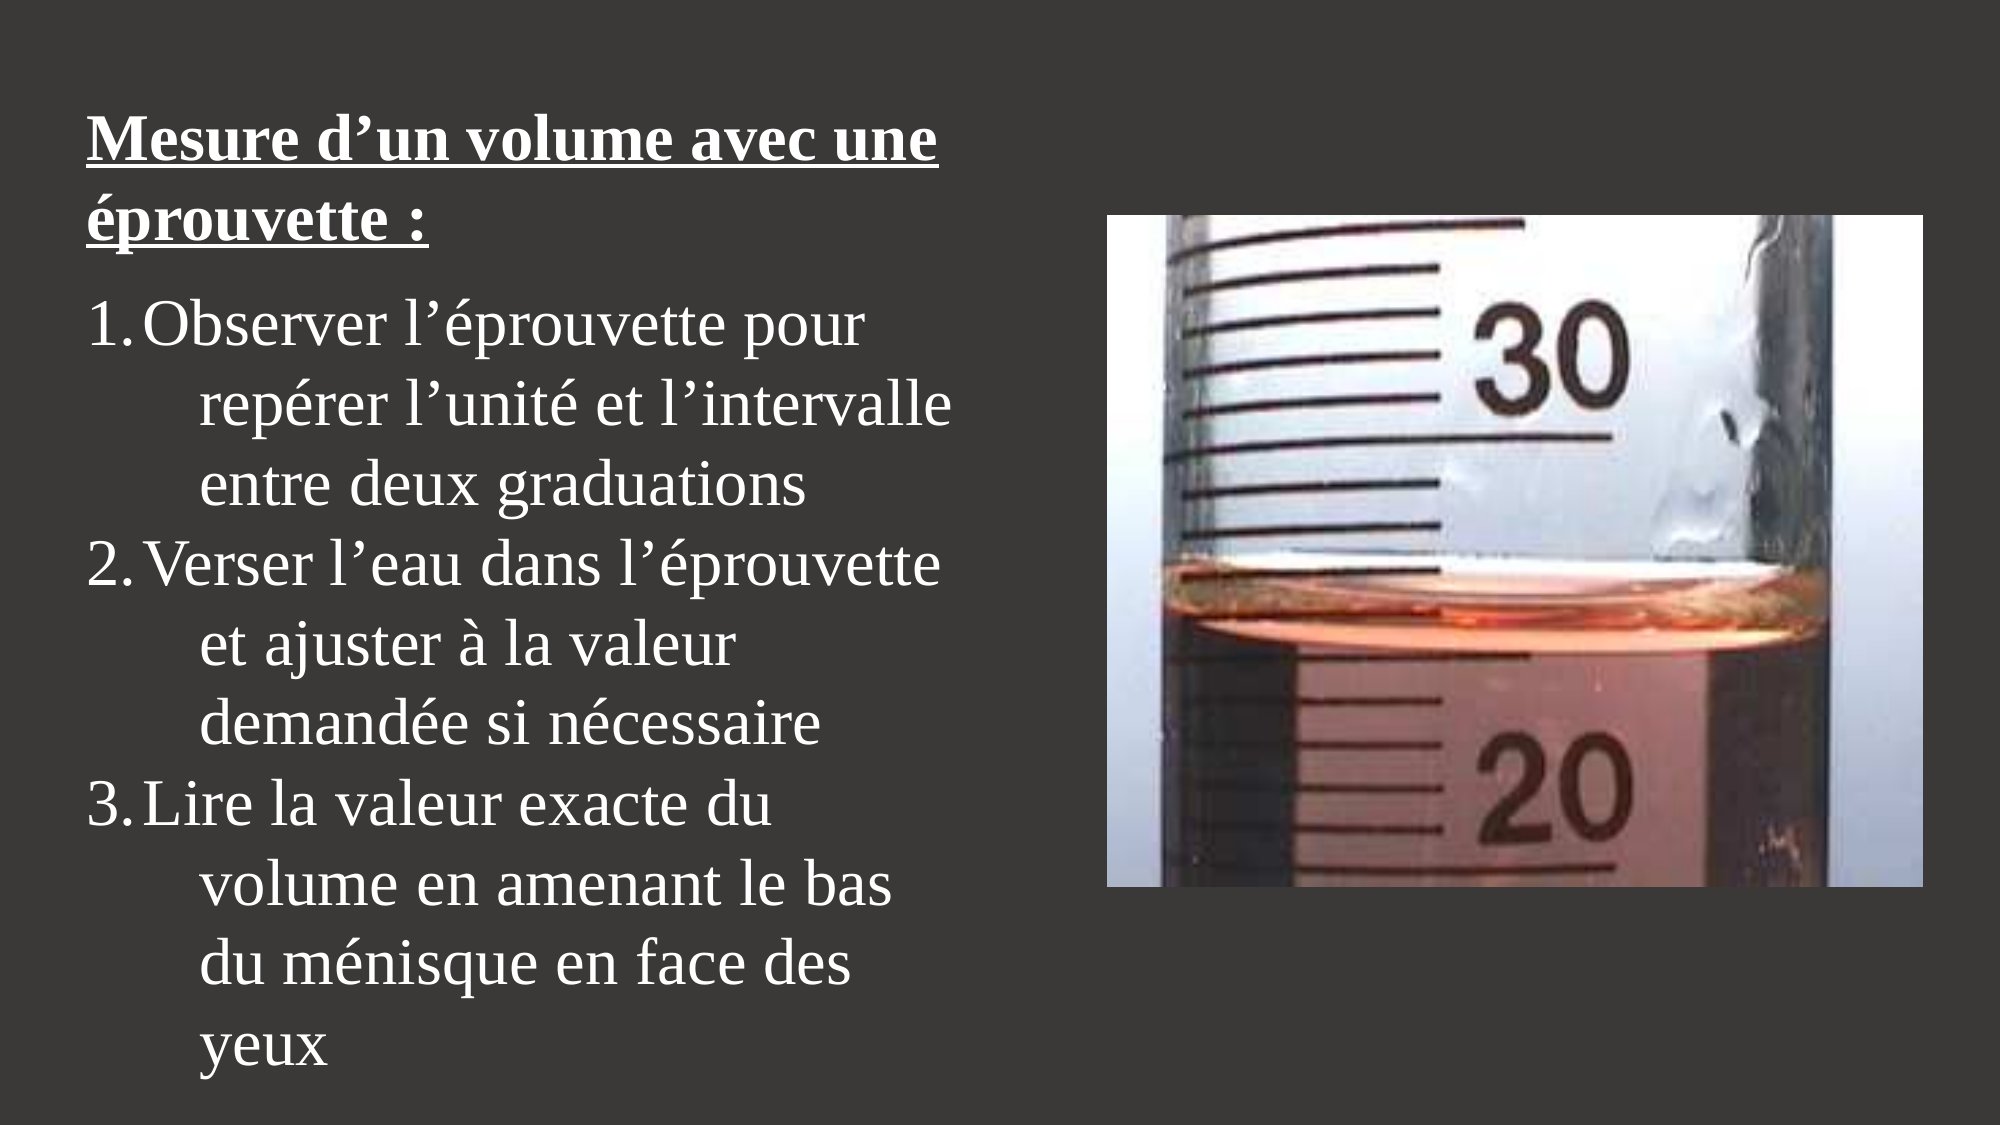

Mesure d’un volume avec une éprouvette :
Observer l’éprouvette pour repérer l’unité et l’intervalle entre deux graduations
Verser l’eau dans l’éprouvette et ajuster à la valeur demandée si nécessaire
Lire la valeur exacte du volume en amenant le bas du ménisque en face des yeux